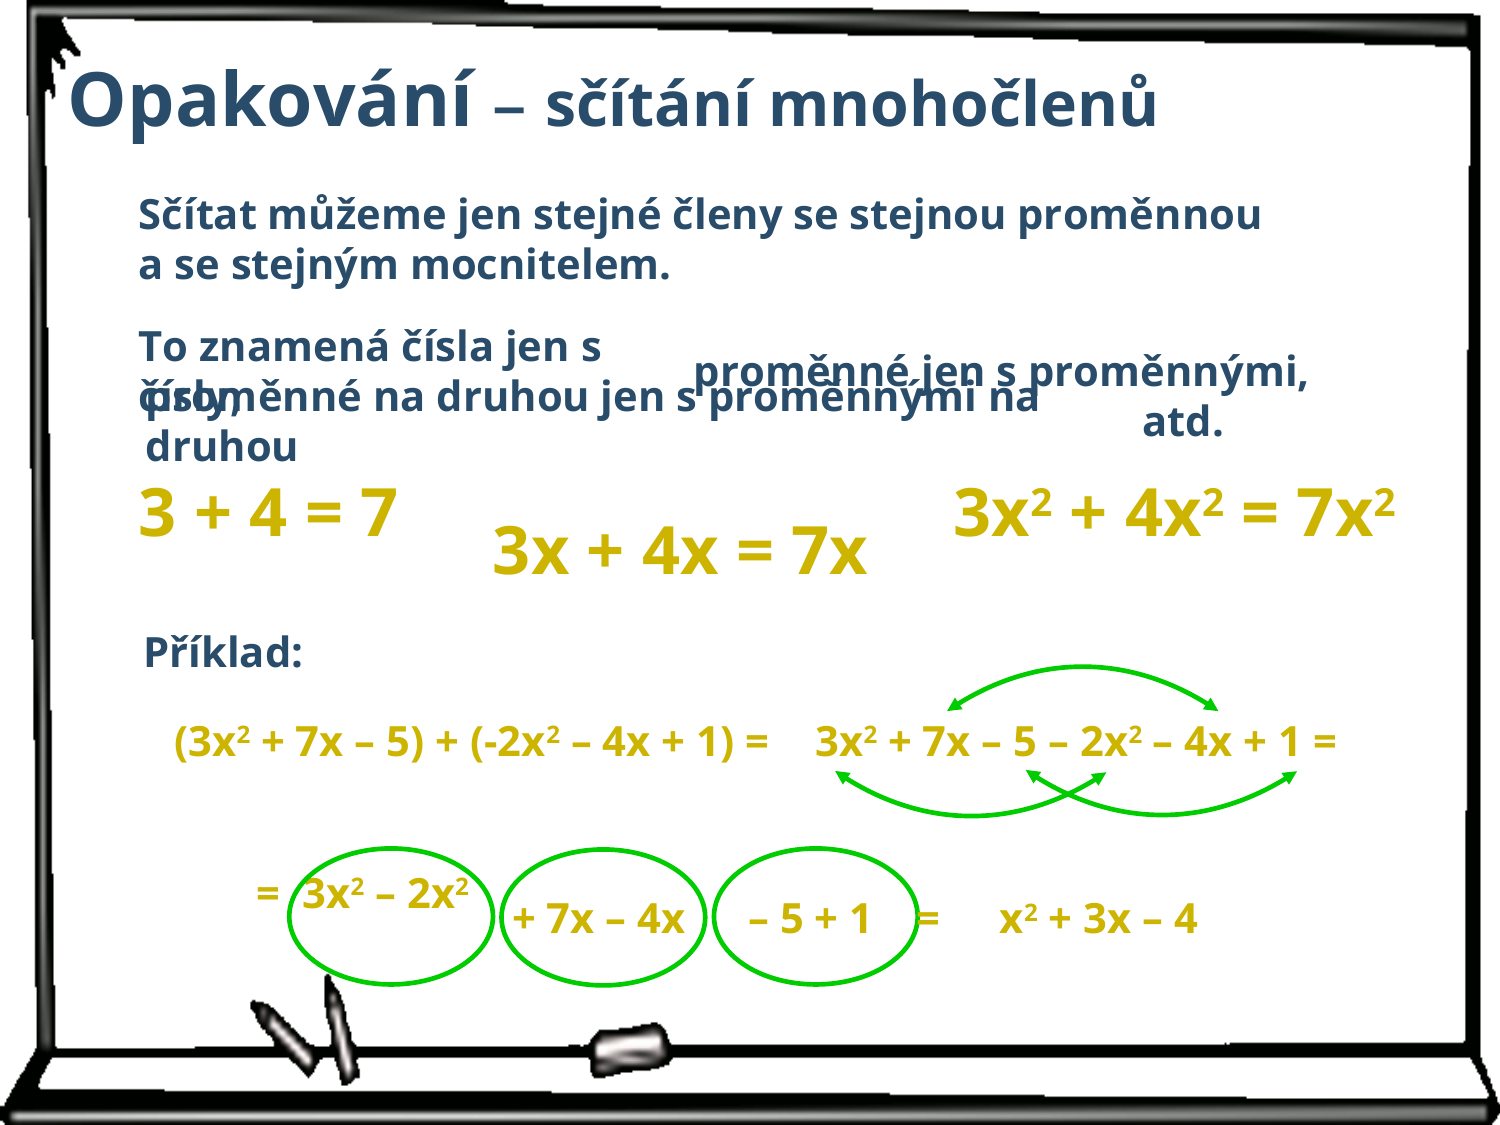

Opakování – sčítání mnohočlenů
Sčítat můžeme jen stejné členy se stejnou proměnnou
a se stejným mocnitelem.
proměnné jen s proměnnými,
To znamená čísla jen s čísly,
proměnné na druhou jen s proměnnými na druhou
atd.
3 + 4 = 7
3x2 + 4x2 = 7x2
3x + 4x = 7x
Příklad:
(3x2 + 7x – 5) + (-2x2 – 4x + 1) =
3x2 + 7x – 5 – 2x2 – 4x + 1 =
= 3x2 – 2x2
+ 7x – 4x
– 5 + 1 =
 x2 + 3x – 4